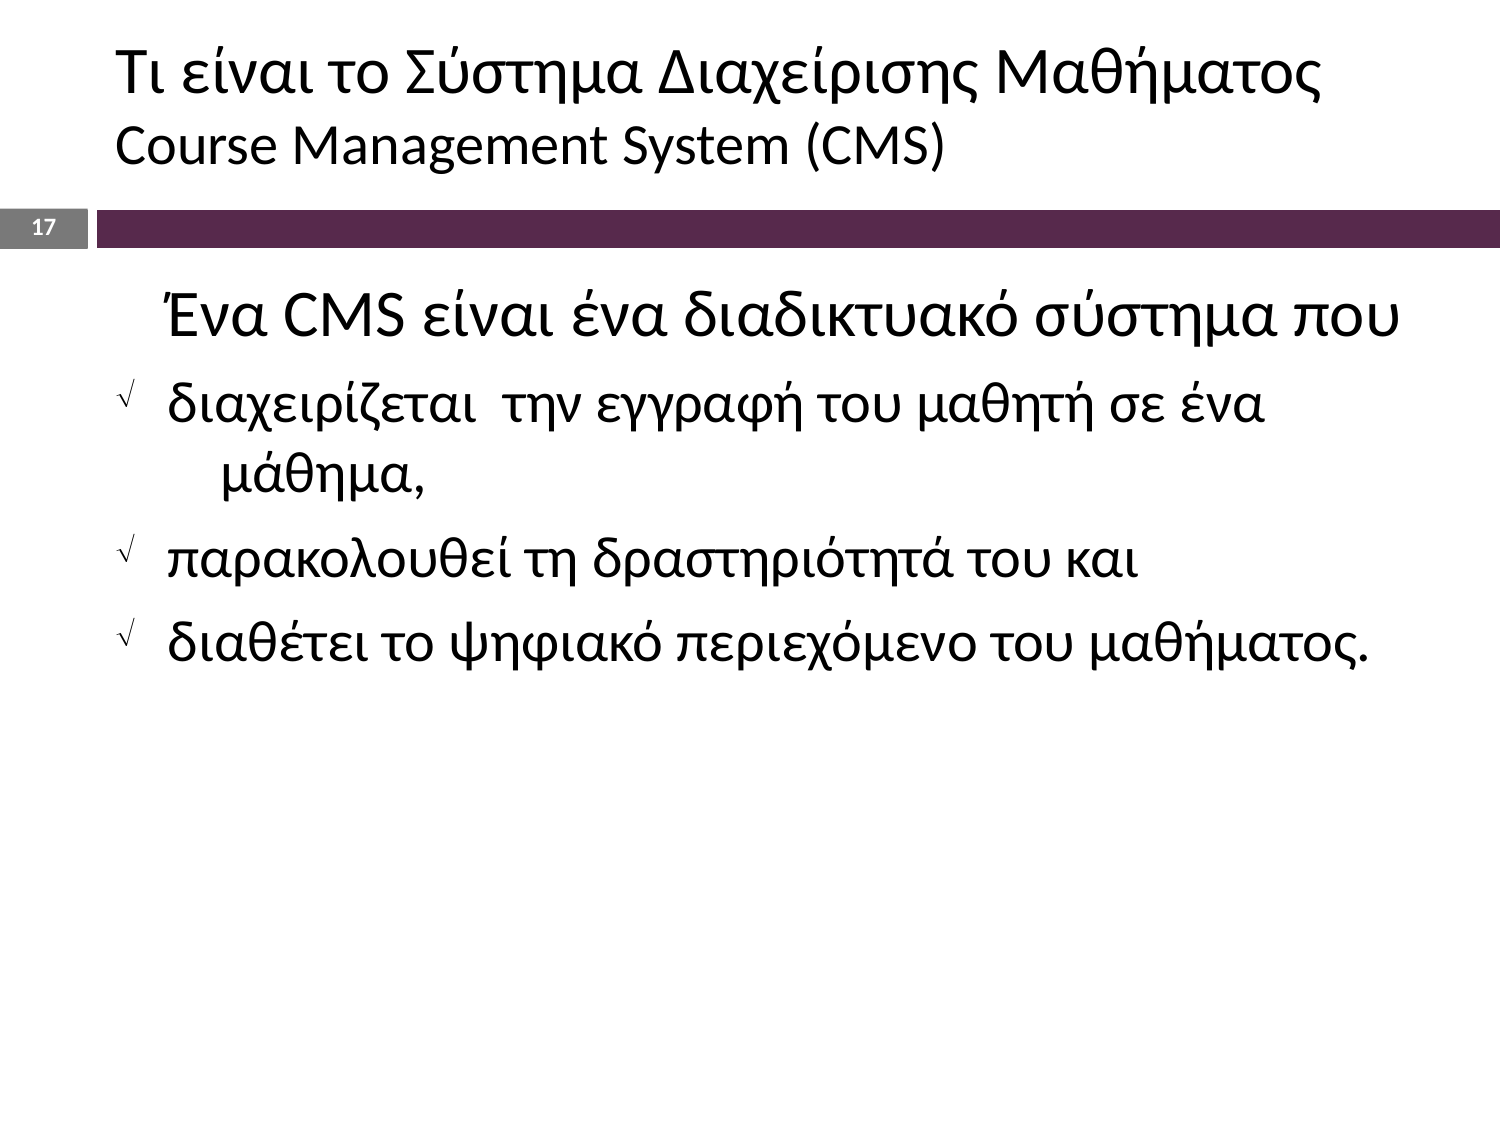

# Τι είναι το Σύστημα Διαχείρισης Μαθήματος Course Management System (CMS)
Ένα CMS είναι ένα διαδικτυακό σύστημα που
διαχειρίζεται την εγγραφή του μαθητή σε ένα μάθημα,
παρακολουθεί τη δραστηριότητά του και
διαθέτει το ψηφιακό περιεχόμενο του μαθήματος.